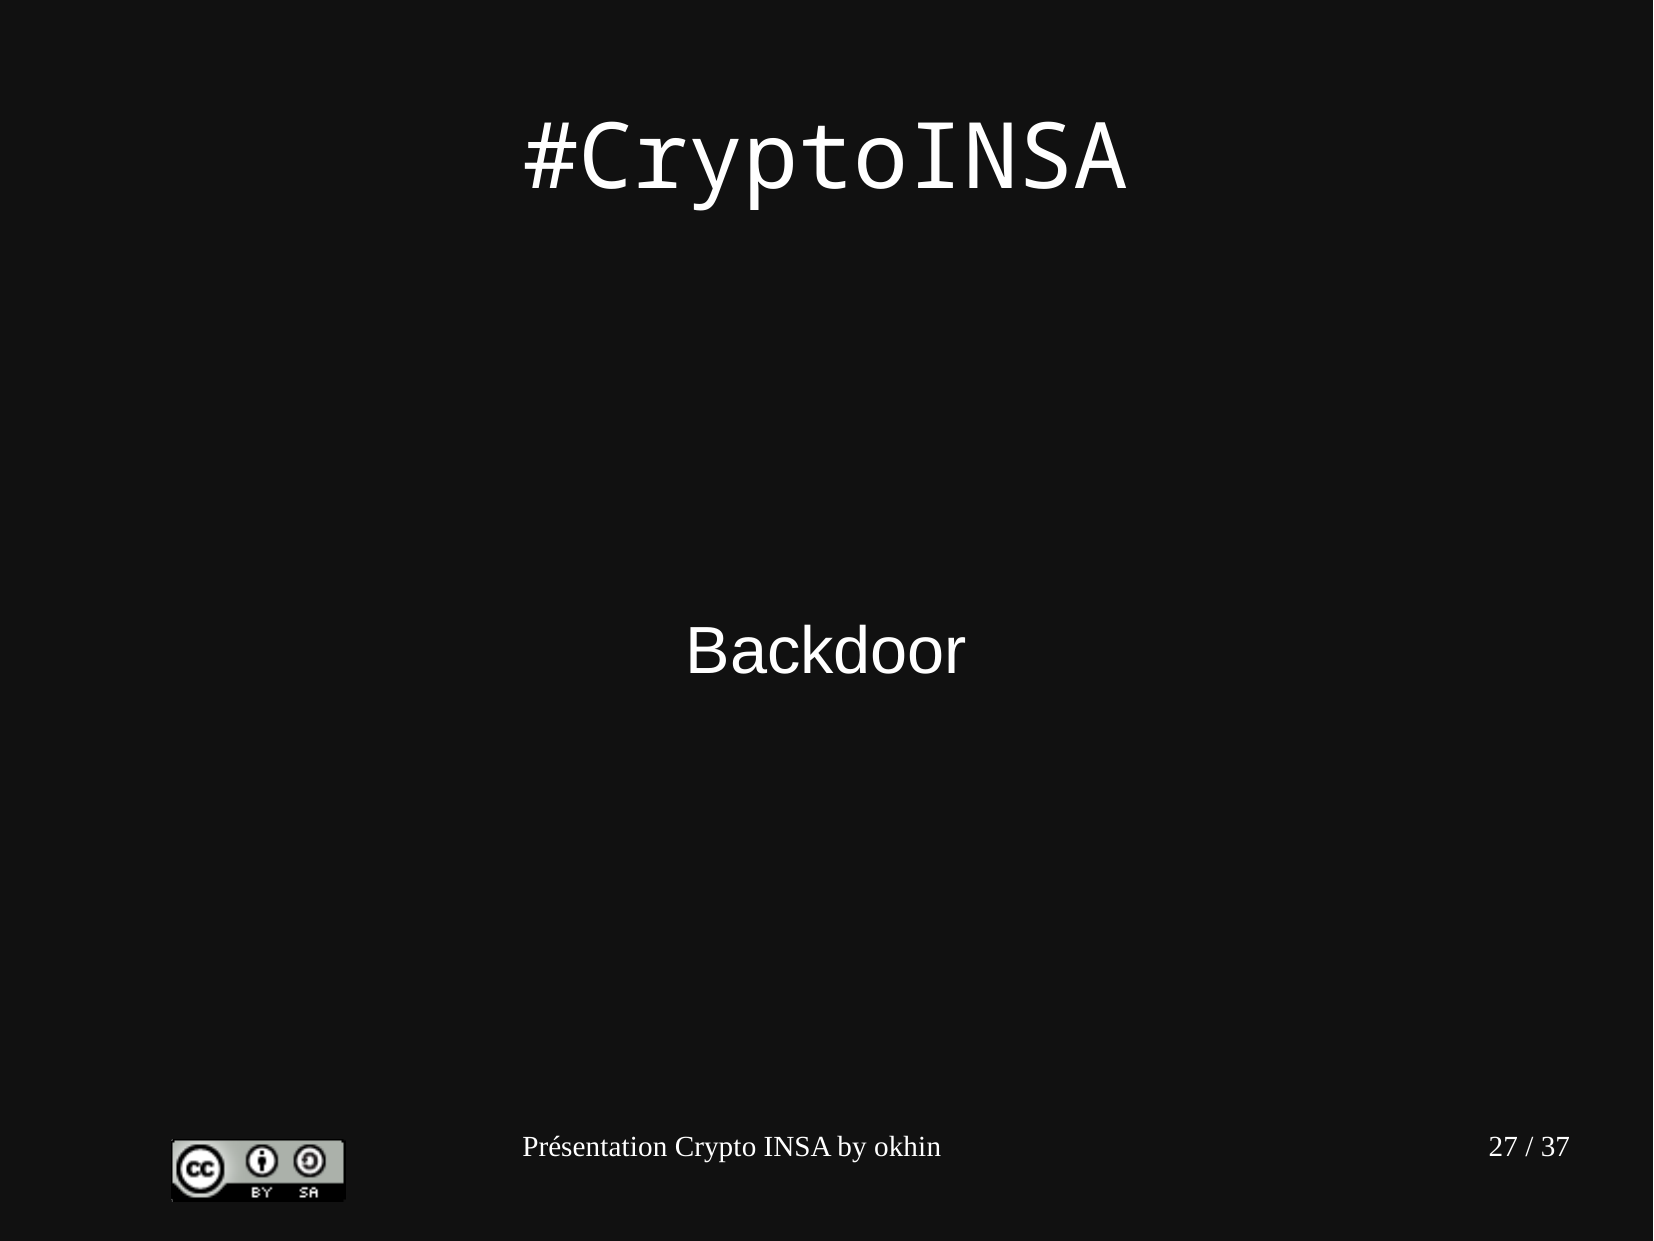

# #CryptoINSA
Backdoor
Présentation Crypto INSA by okhin
27